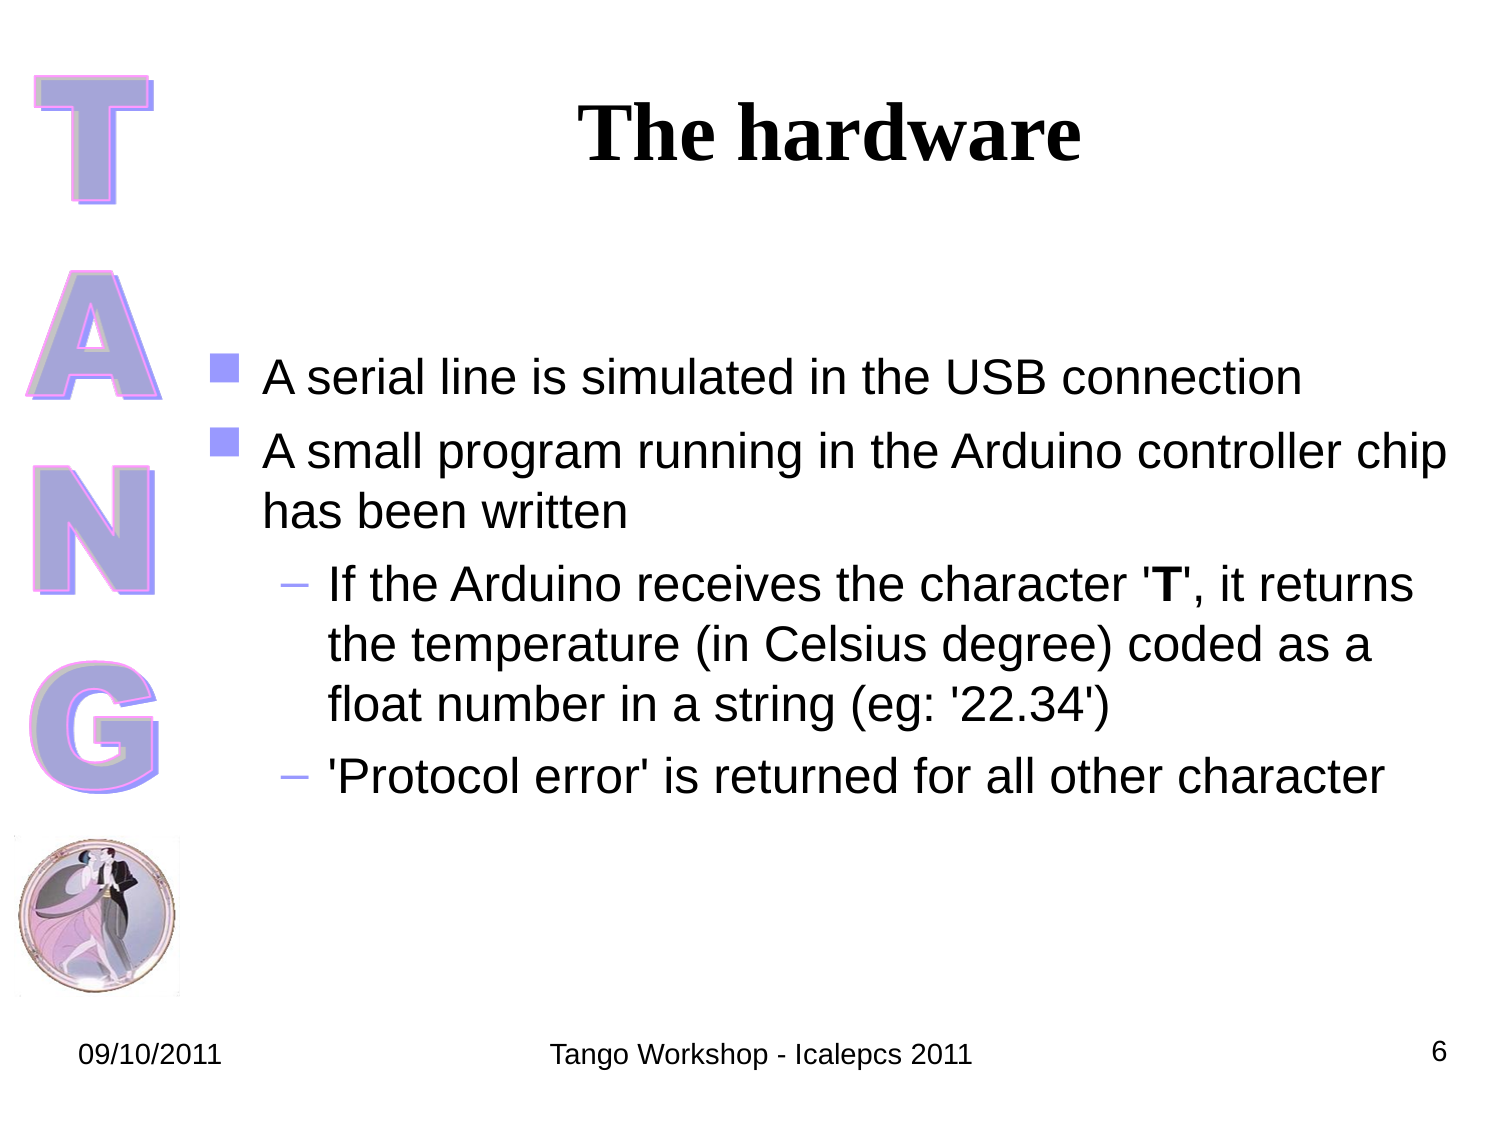

# The hardware
A serial line is simulated in the USB connection
A small program running in the Arduino controller chip has been written
If the Arduino receives the character 'T', it returns the temperature (in Celsius degree) coded as a float number in a string (eg: '22.34')
'Protocol error' is returned for all other character
6
09/10/2011
Tango workshop - Icalepcs 2011